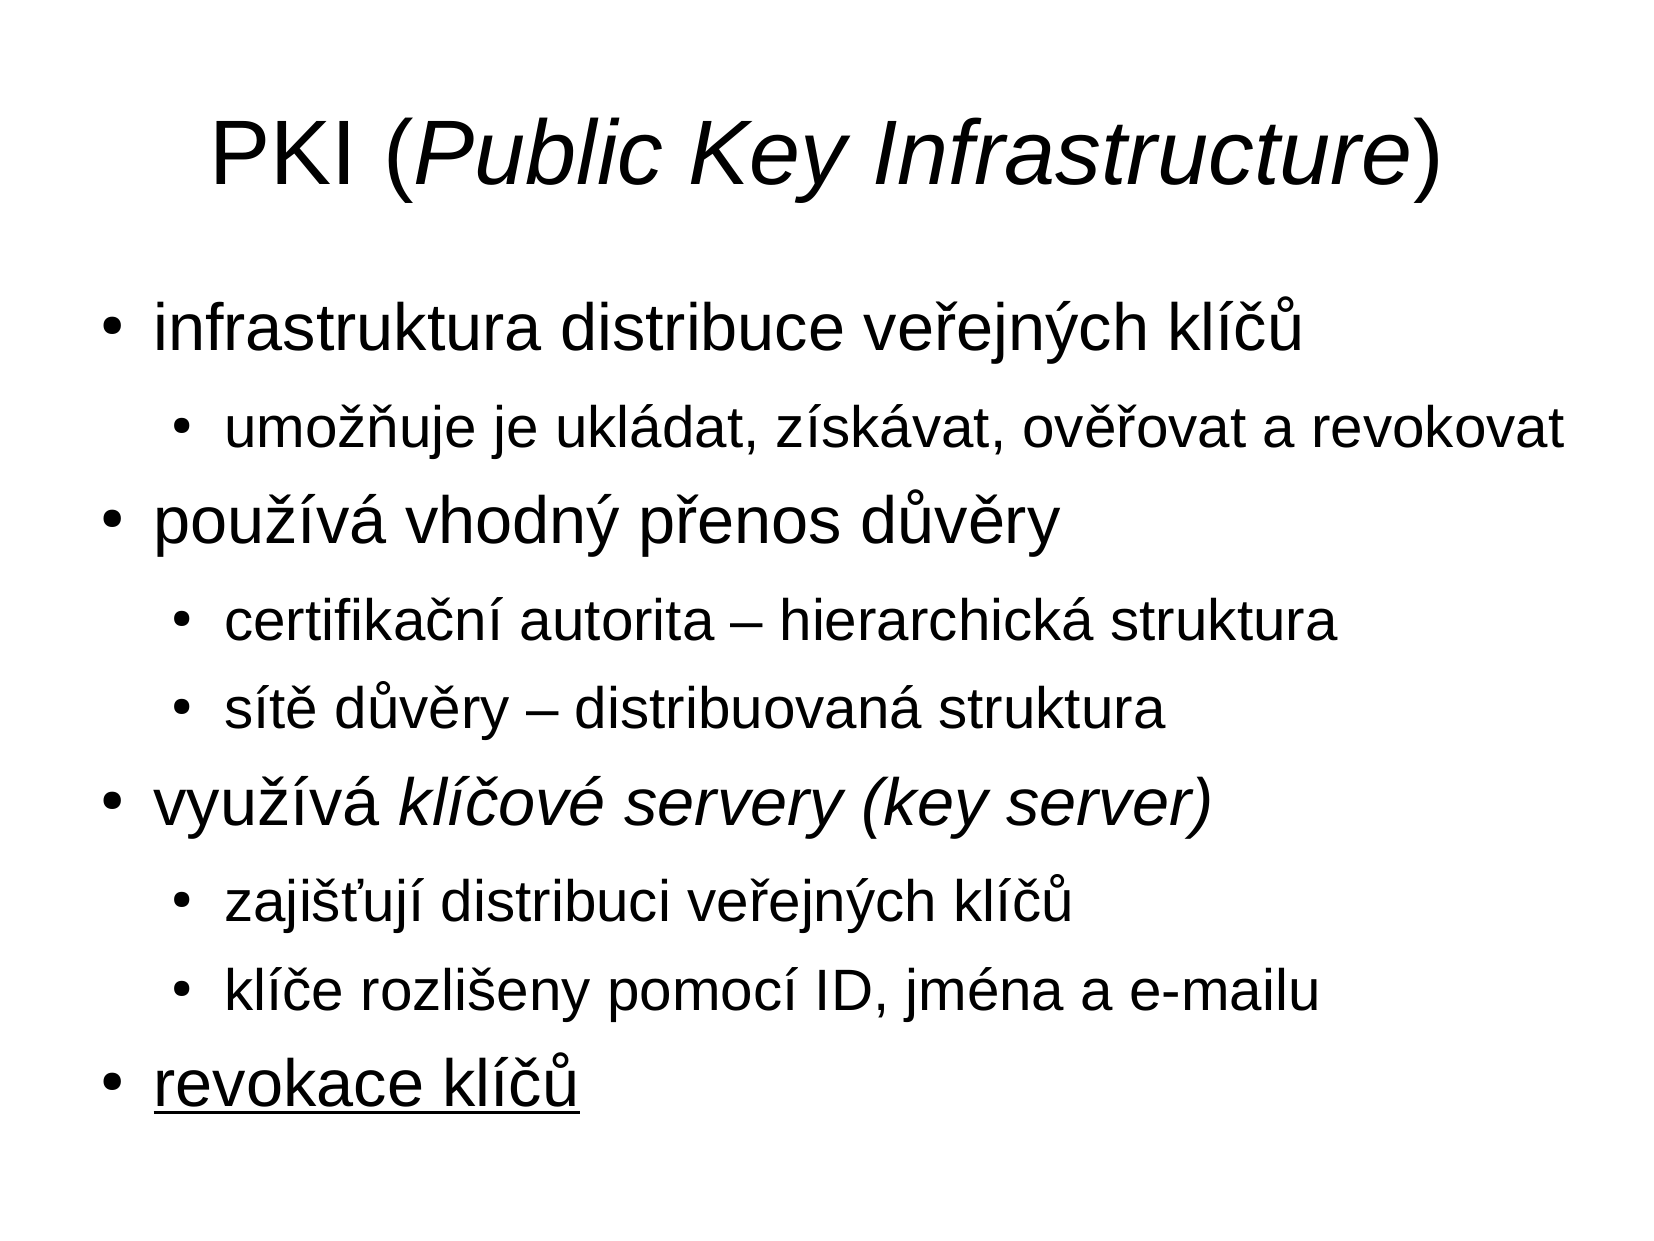

# PKI (Public Key Infrastructure)
infrastruktura distribuce veřejných klíčů
umožňuje je ukládat, získávat, ověřovat a revokovat
používá vhodný přenos důvěry
certifikační autorita – hierarchická struktura
sítě důvěry – distribuovaná struktura
využívá klíčové servery (key server)
zajišťují distribuci veřejných klíčů
klíče rozlišeny pomocí ID, jména a e-mailu
revokace klíčů